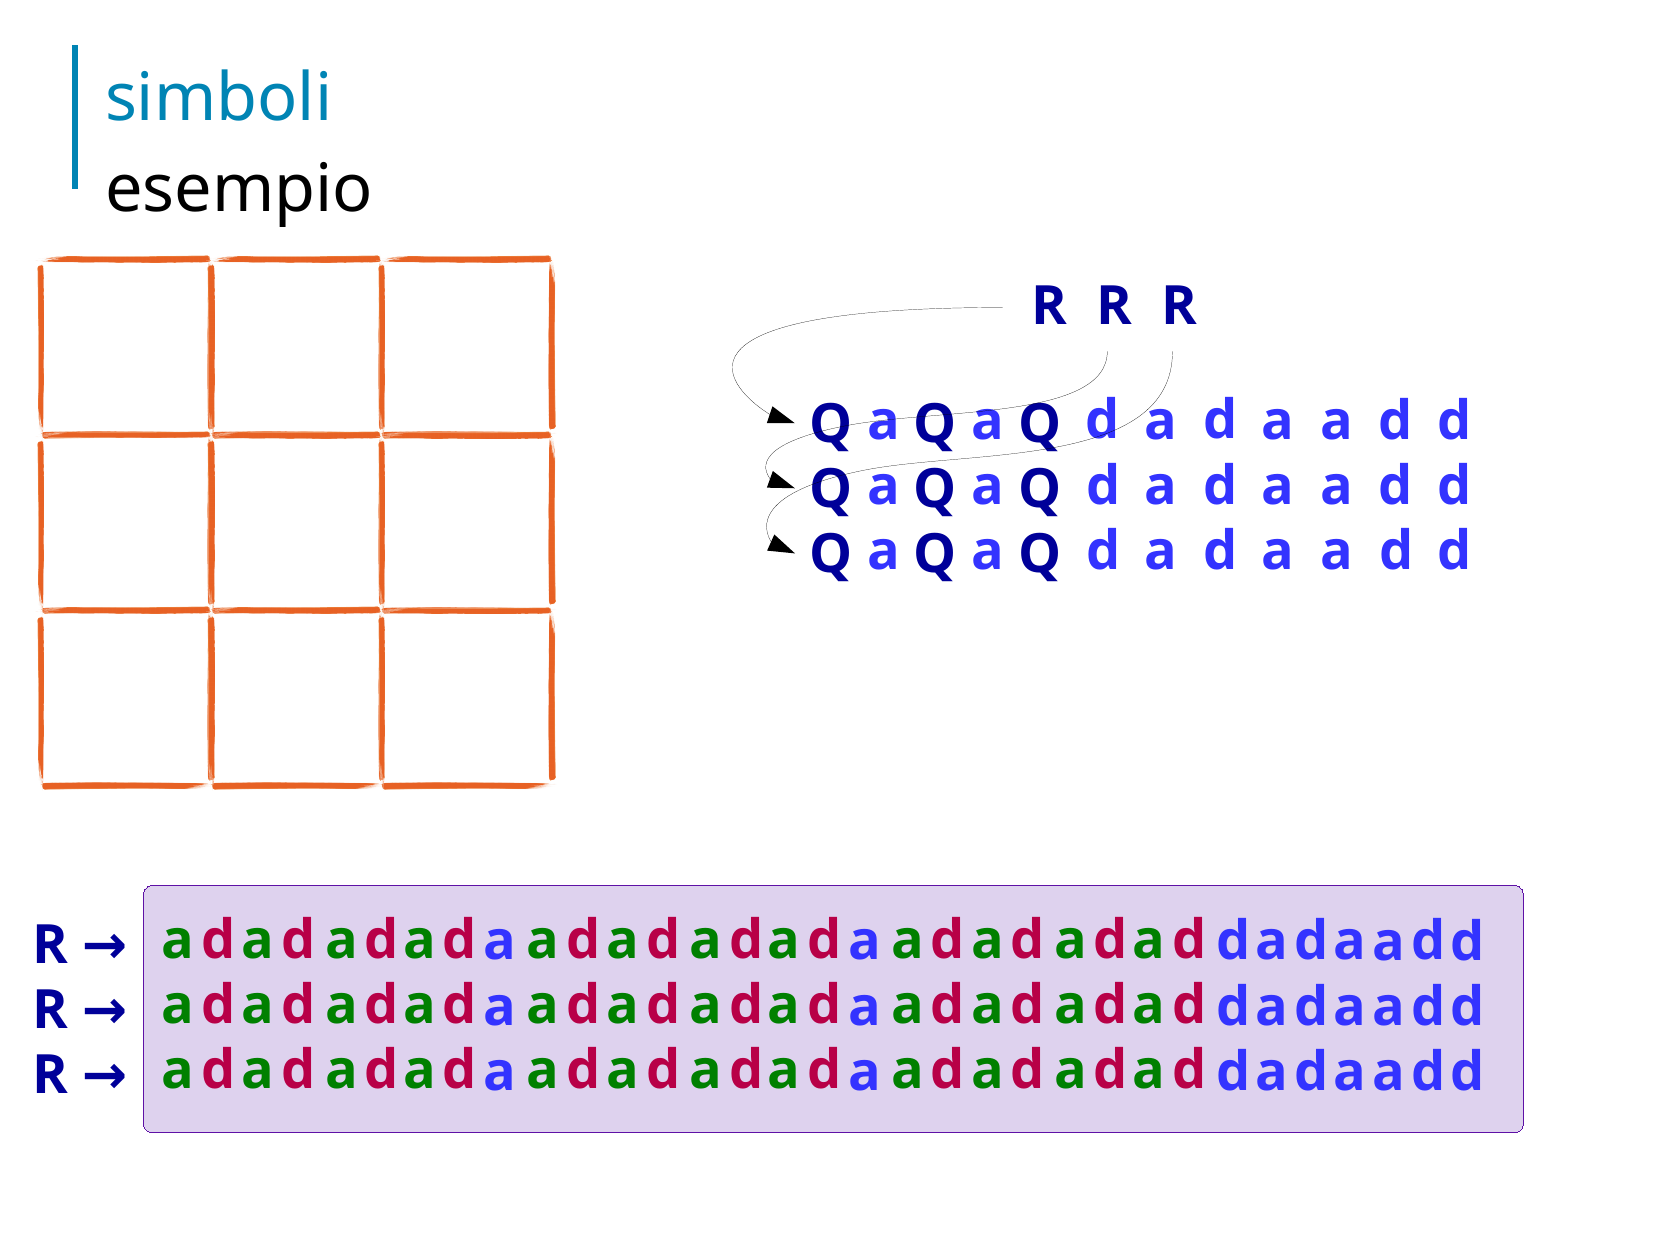

# simboli esempio
R
R
R
d
d
a
a
d
a
d
a
a
Q
Q
Q
d
d
a
a
d
a
d
a
a
Q
Q
Q
d
d
a
a
d
a
d
a
a
Q
Q
Q
a
d
a
d
a
d
a
d
a
d
a
d
d
a
d
a
d
a
a
d
a
d
a
d
d
d
a
a
a
a
d
a
d
R →
a
d
a
d
a
d
a
d
a
d
a
d
d
a
d
a
d
a
a
d
a
d
a
d
d
d
a
a
a
a
d
a
d
R →
a
d
a
d
a
d
a
d
a
d
a
d
d
a
d
a
d
a
a
d
a
d
a
d
d
d
a
a
a
a
d
a
d
R →